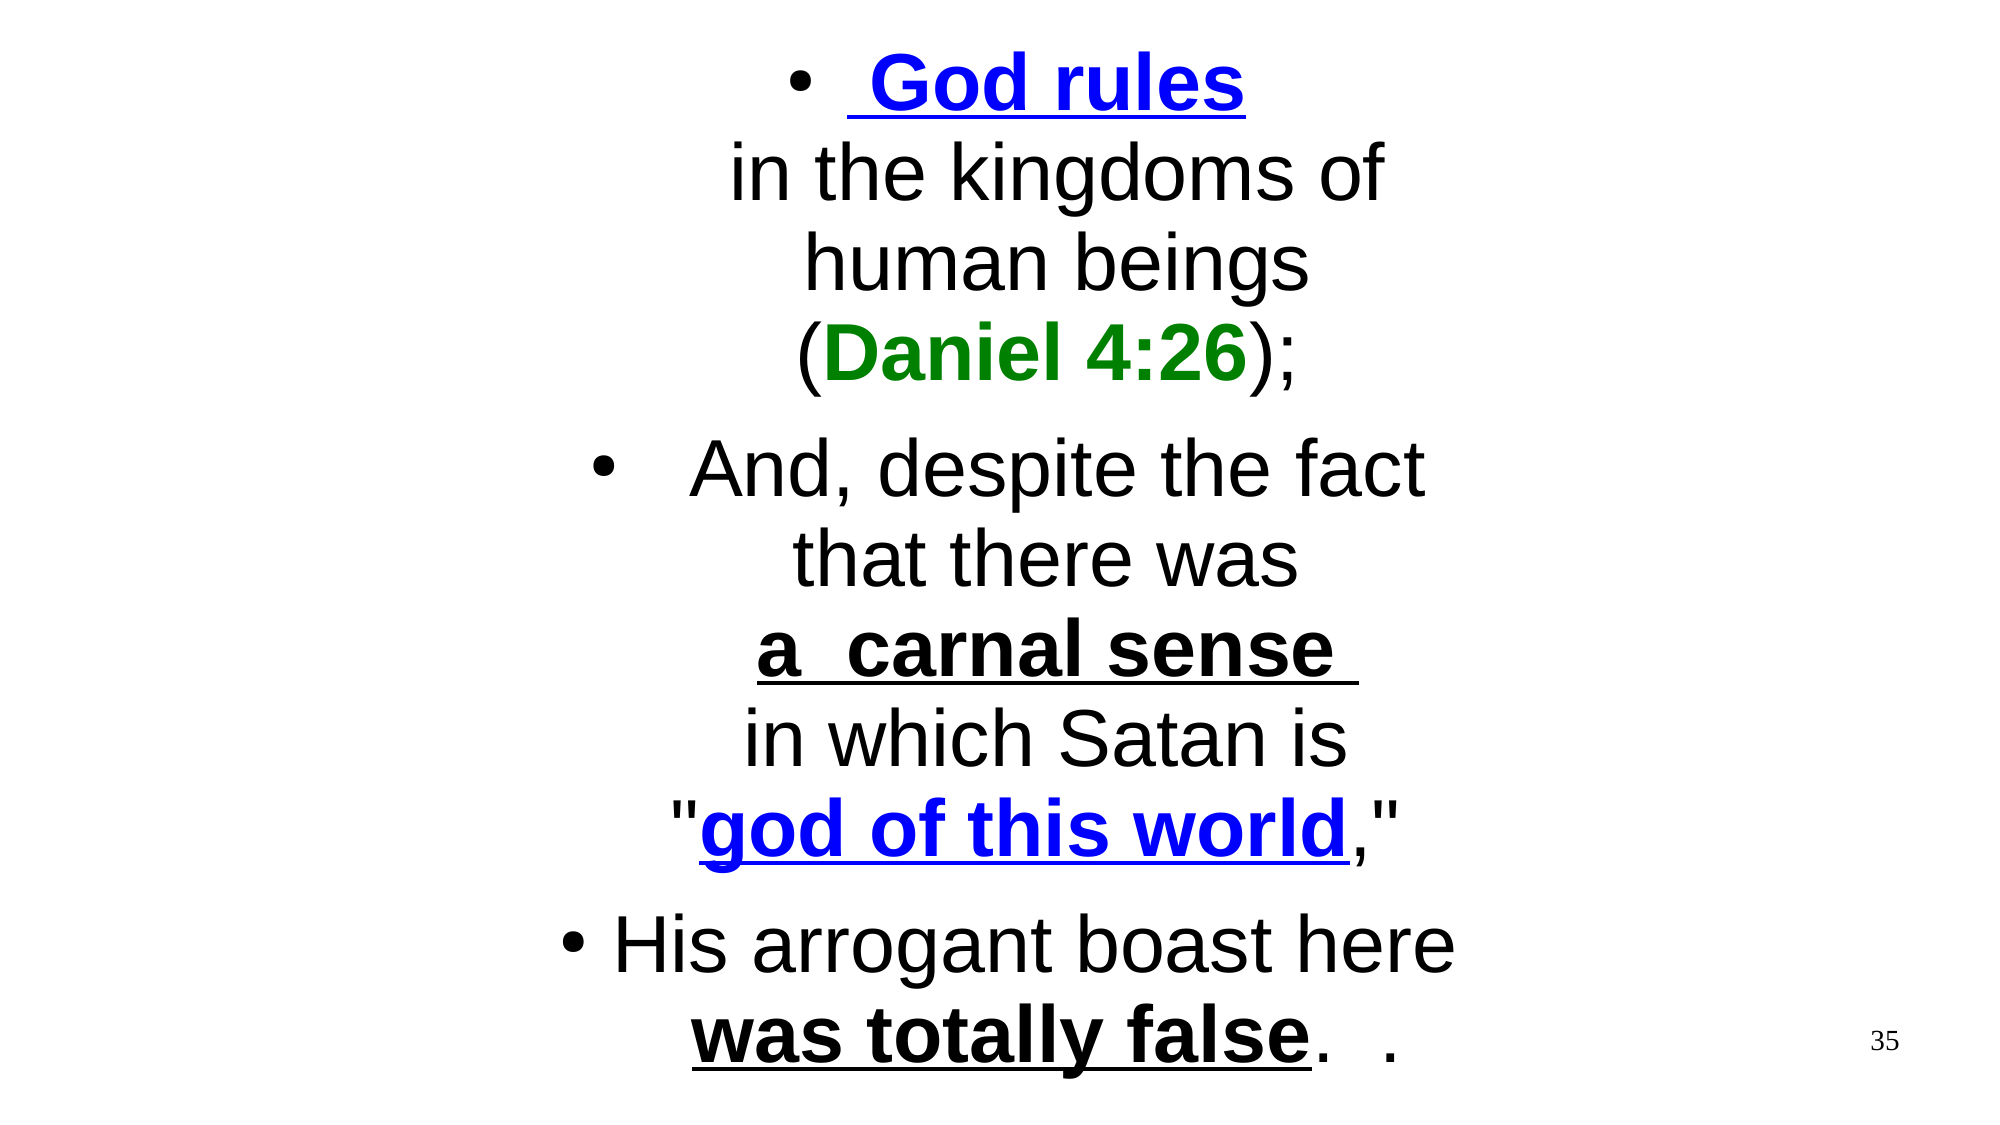

# God rules in the kingdoms of human beings (Daniel 4:26);
 And, despite the fact
that there was
 a carnal sense
in which Satan is
"god of this world,"
His arrogant boast here
was totally false. .
35